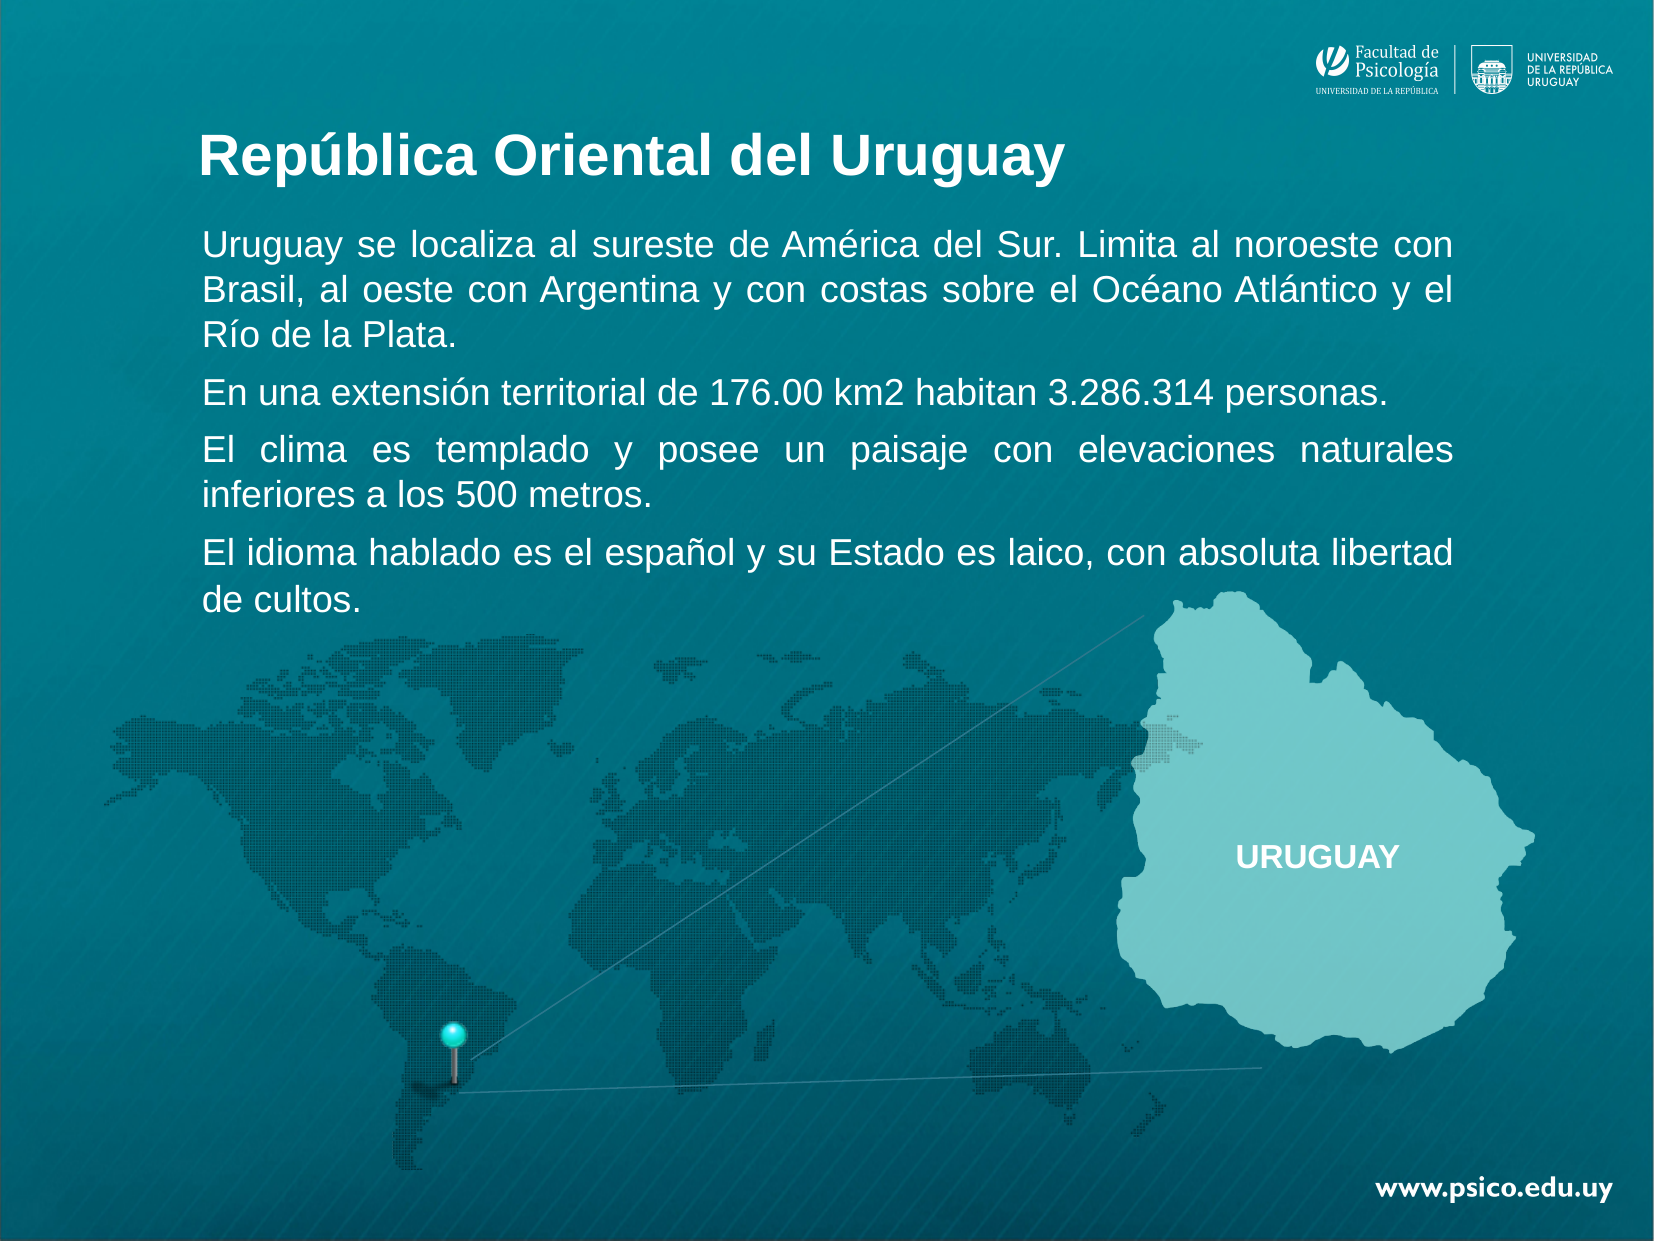

# República Oriental del Uruguay
Uruguay se localiza al sureste de América del Sur. Limita al noroeste con Brasil, al oeste con Argentina y con costas sobre el Océano Atlántico y el Río de la Plata.
En una extensión territorial de 176.00 km2 habitan 3.286.314 personas.
El clima es templado y posee un paisaje con elevaciones naturales inferiores a los 500 metros.
El idioma hablado es el español y su Estado es laico, con absoluta libertad de cultos.
URUGUAY